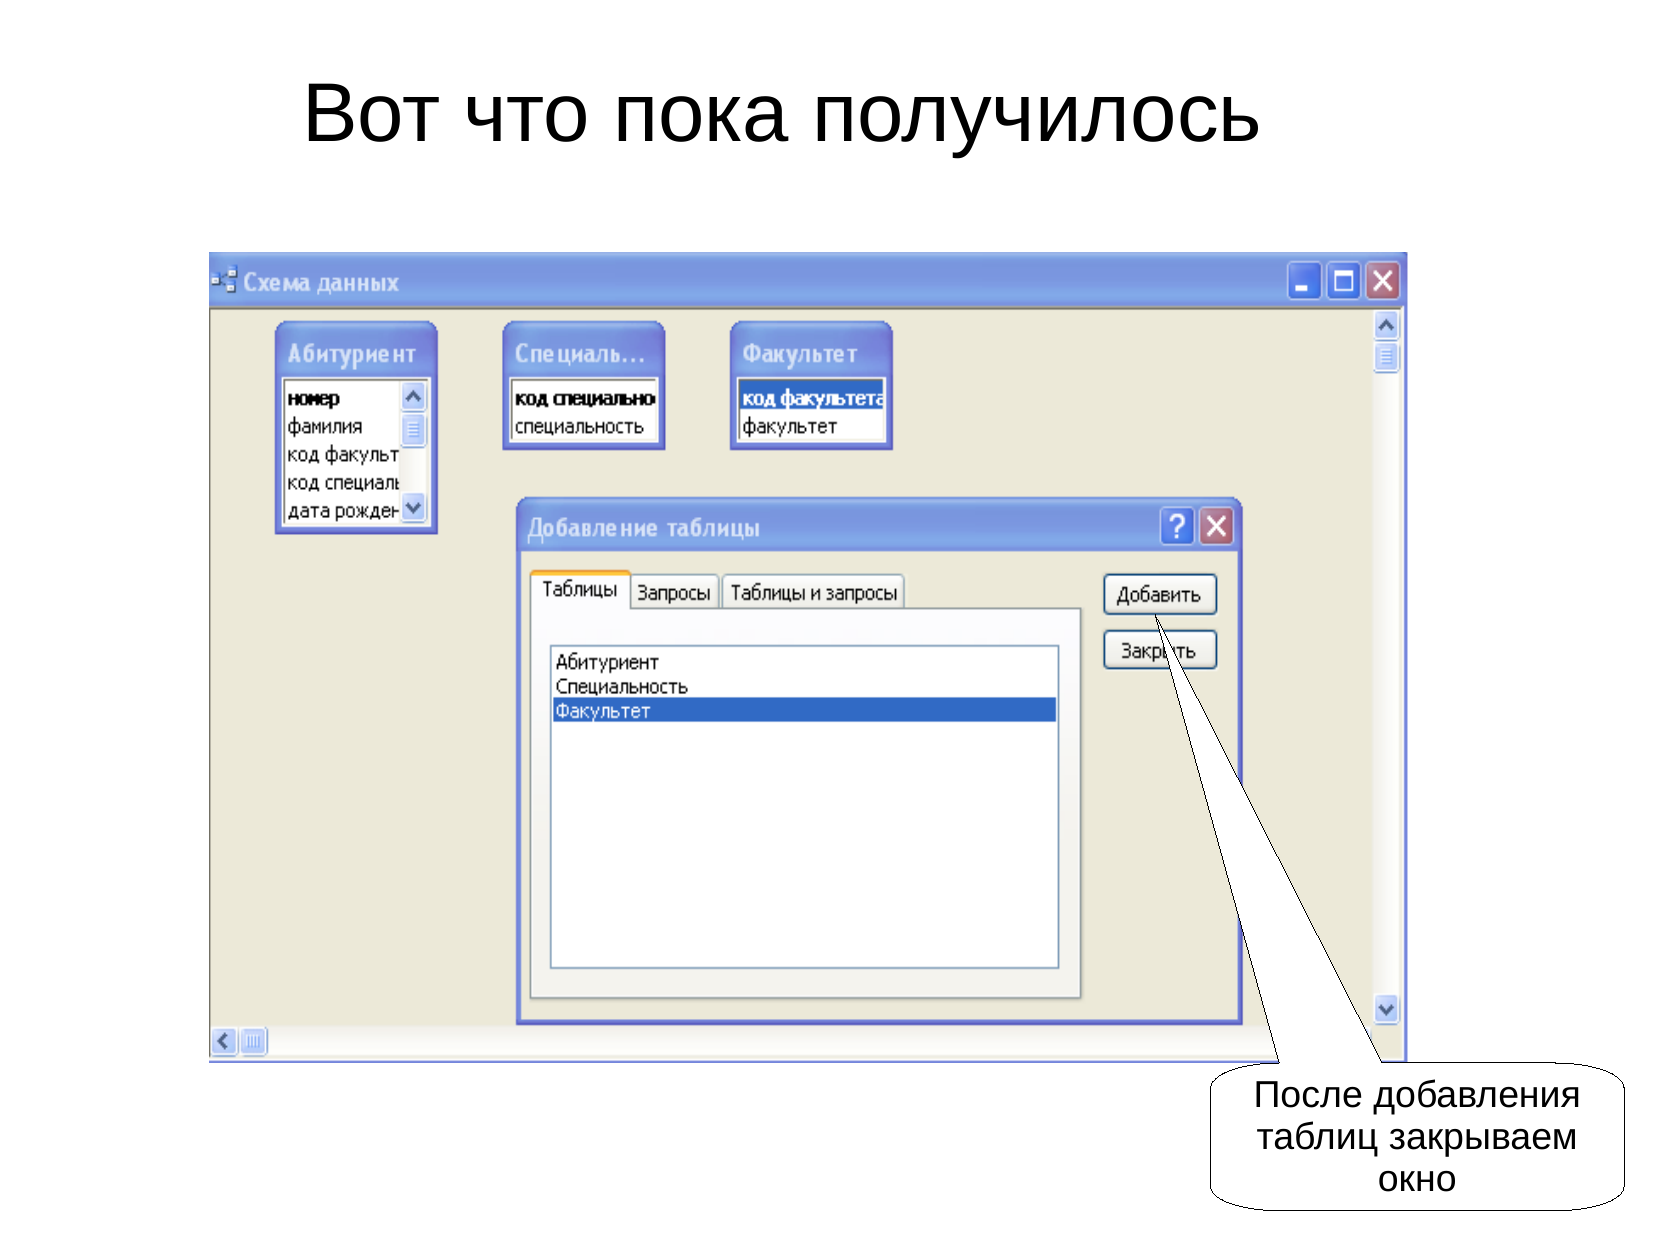

Вот что пока получилось
После добавления
таблиц закрываем
окно